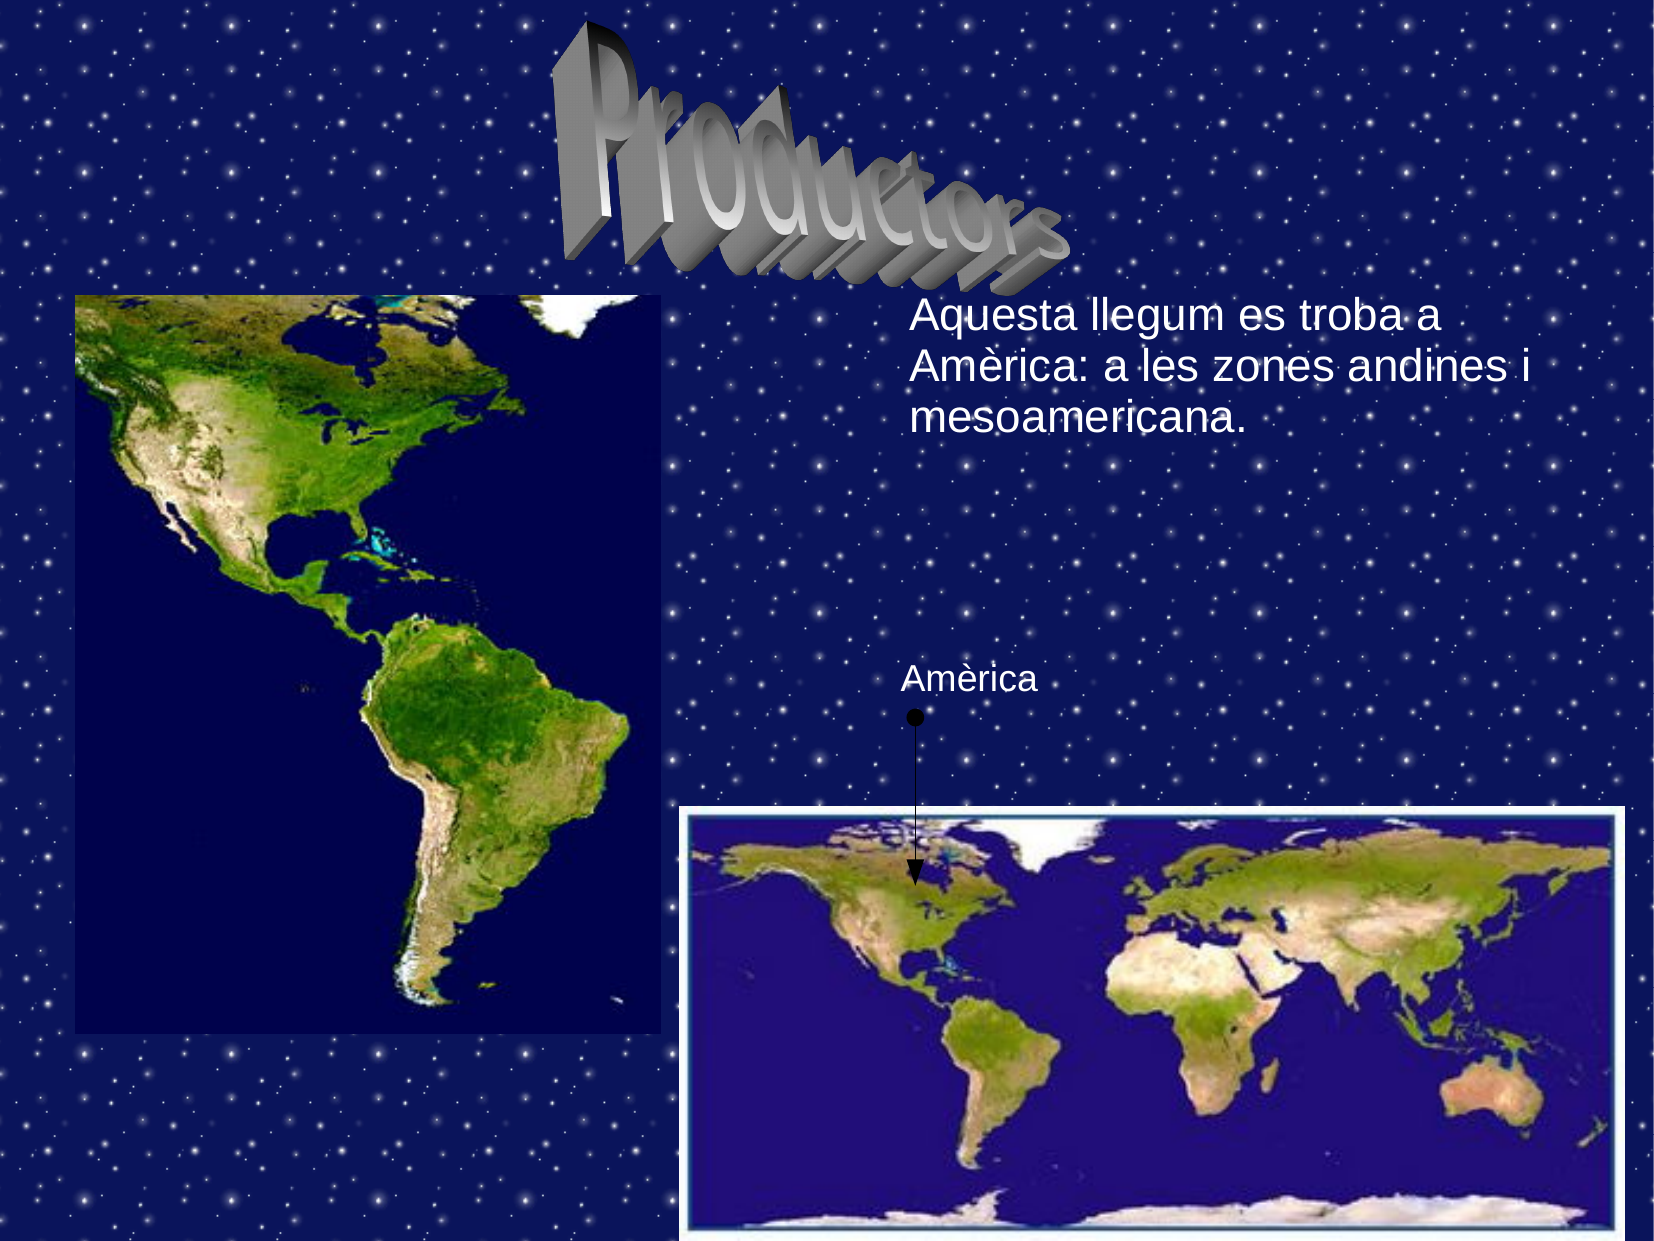

Productors
#
Aquesta llegum es troba a Amèrica: a les zones andines i mesoamericana.
Amèrica